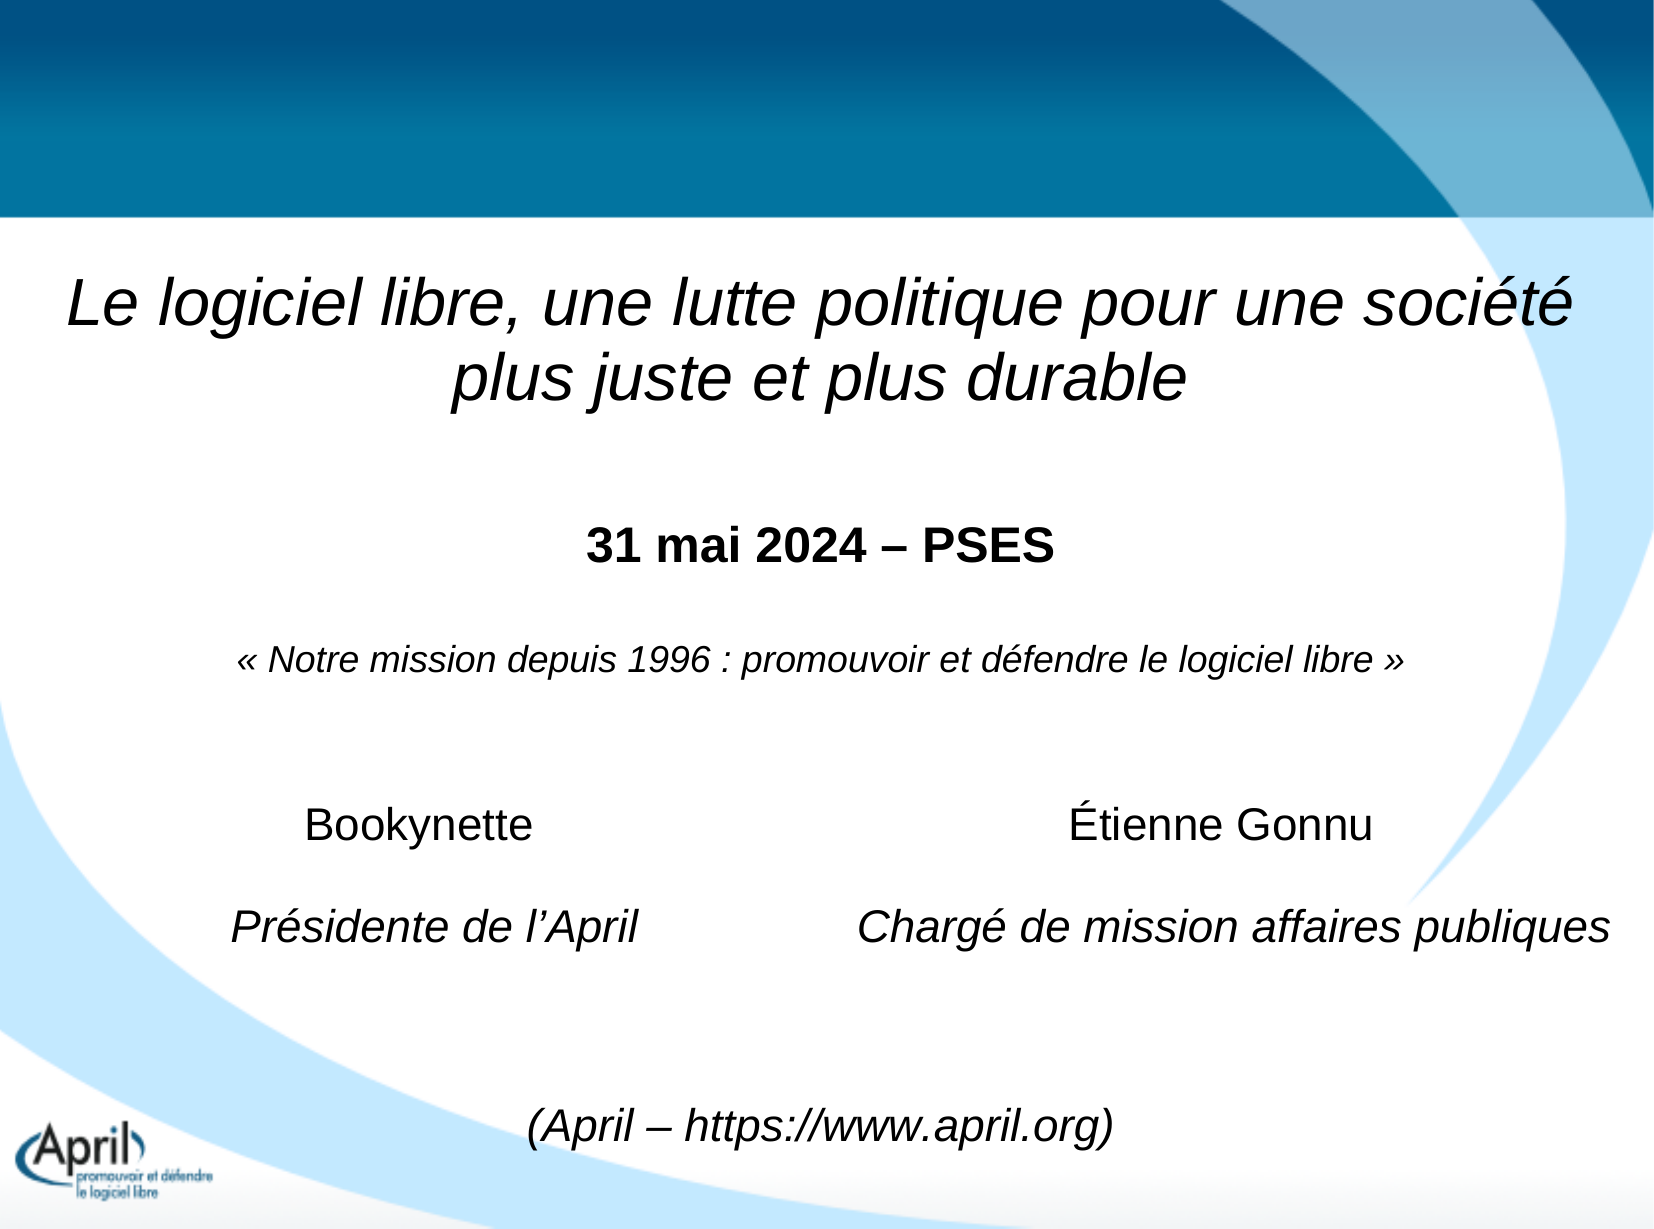

# Le logiciel libre, une lutte politique pour une société plus juste et plus durable
31 mai 2024 – PSES
« Notre mission depuis 1996 : promouvoir et défendre le logiciel libre »
(April – https://www.april.org)
				Bookynette
			Présidente de l’April
Étienne Gonnu
Chargé de mission affaires publiques